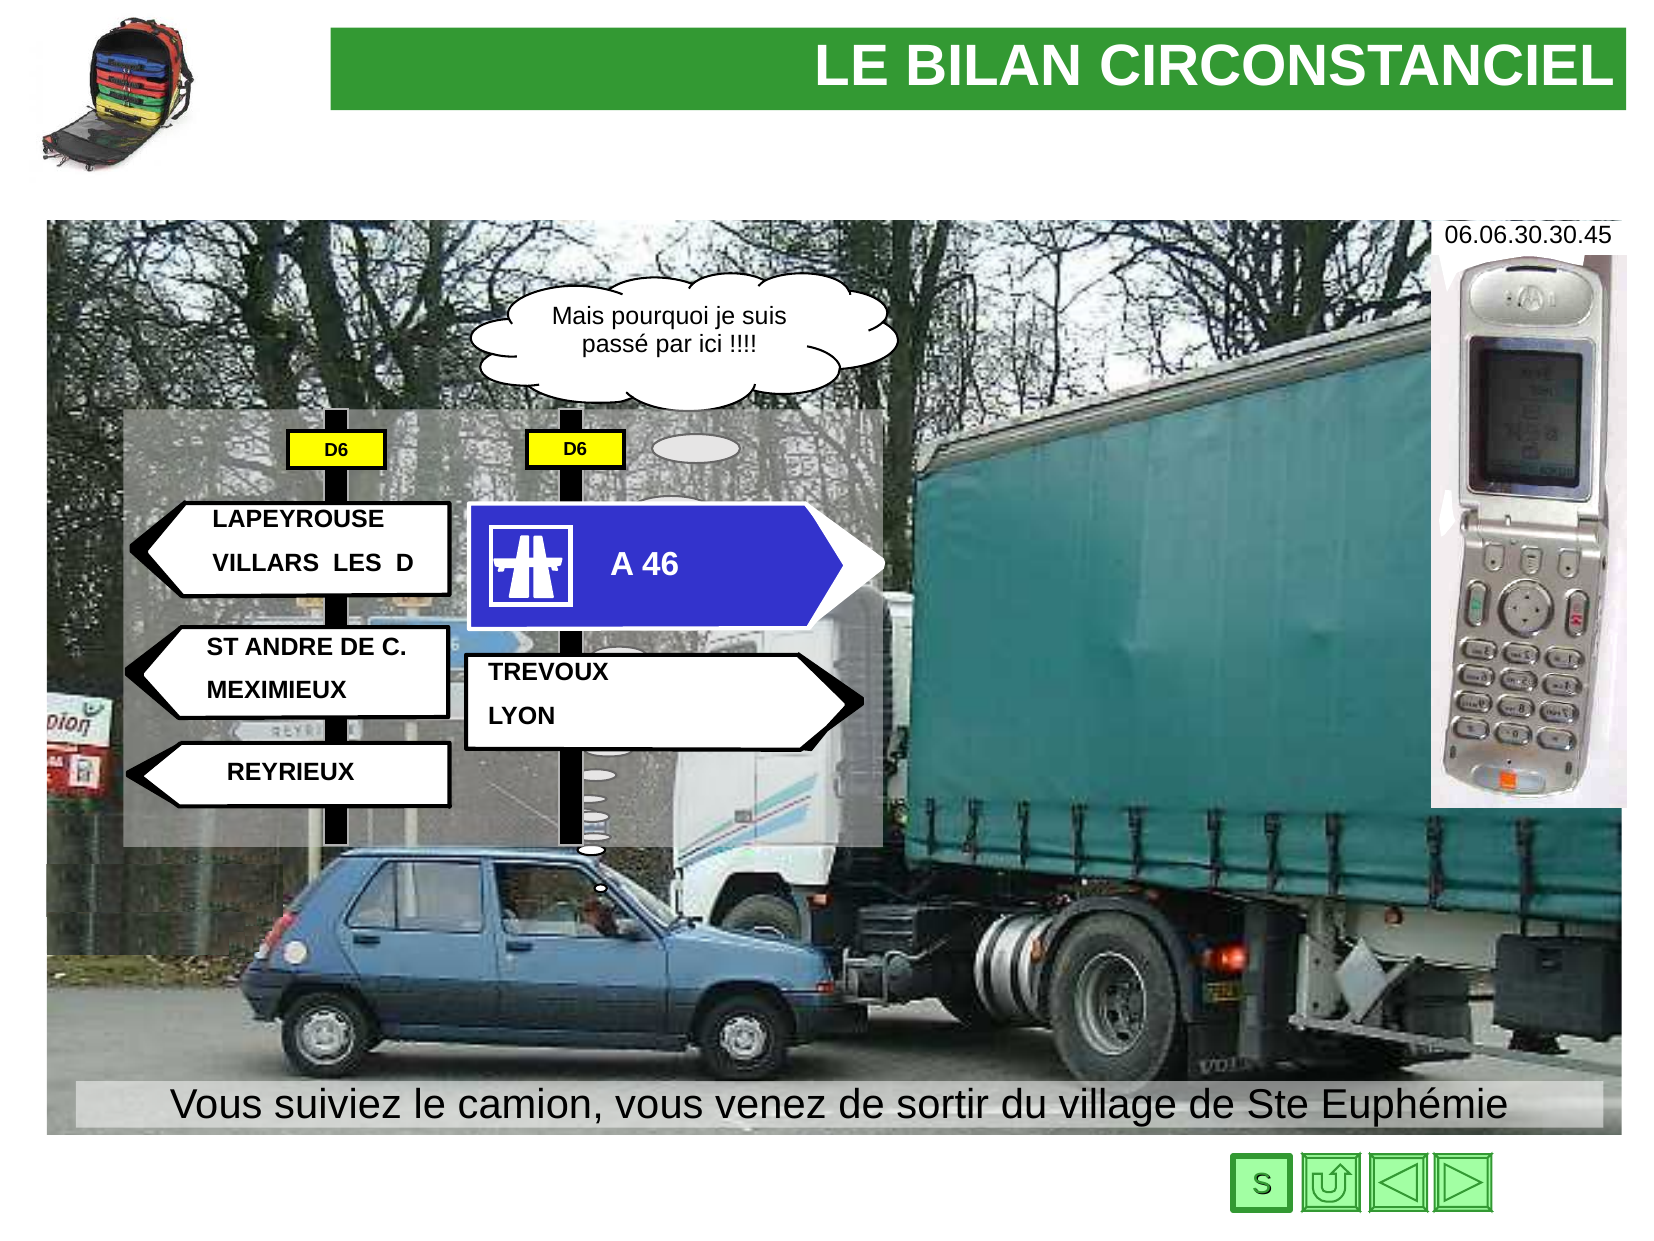

LE BILAN CIRCONSTANCIEL
06.06.30.30.45
Mais pourquoi je suis passé par ici !!!!
D6
LAPEYROUSE
VILLARS LES D
ST ANDRE DE C.
MEXIMIEUX
REYRIEUX
D6
A 46
TREVOUX
LYON
Vous suiviez le camion, vous venez de sortir du village de Ste Euphémie